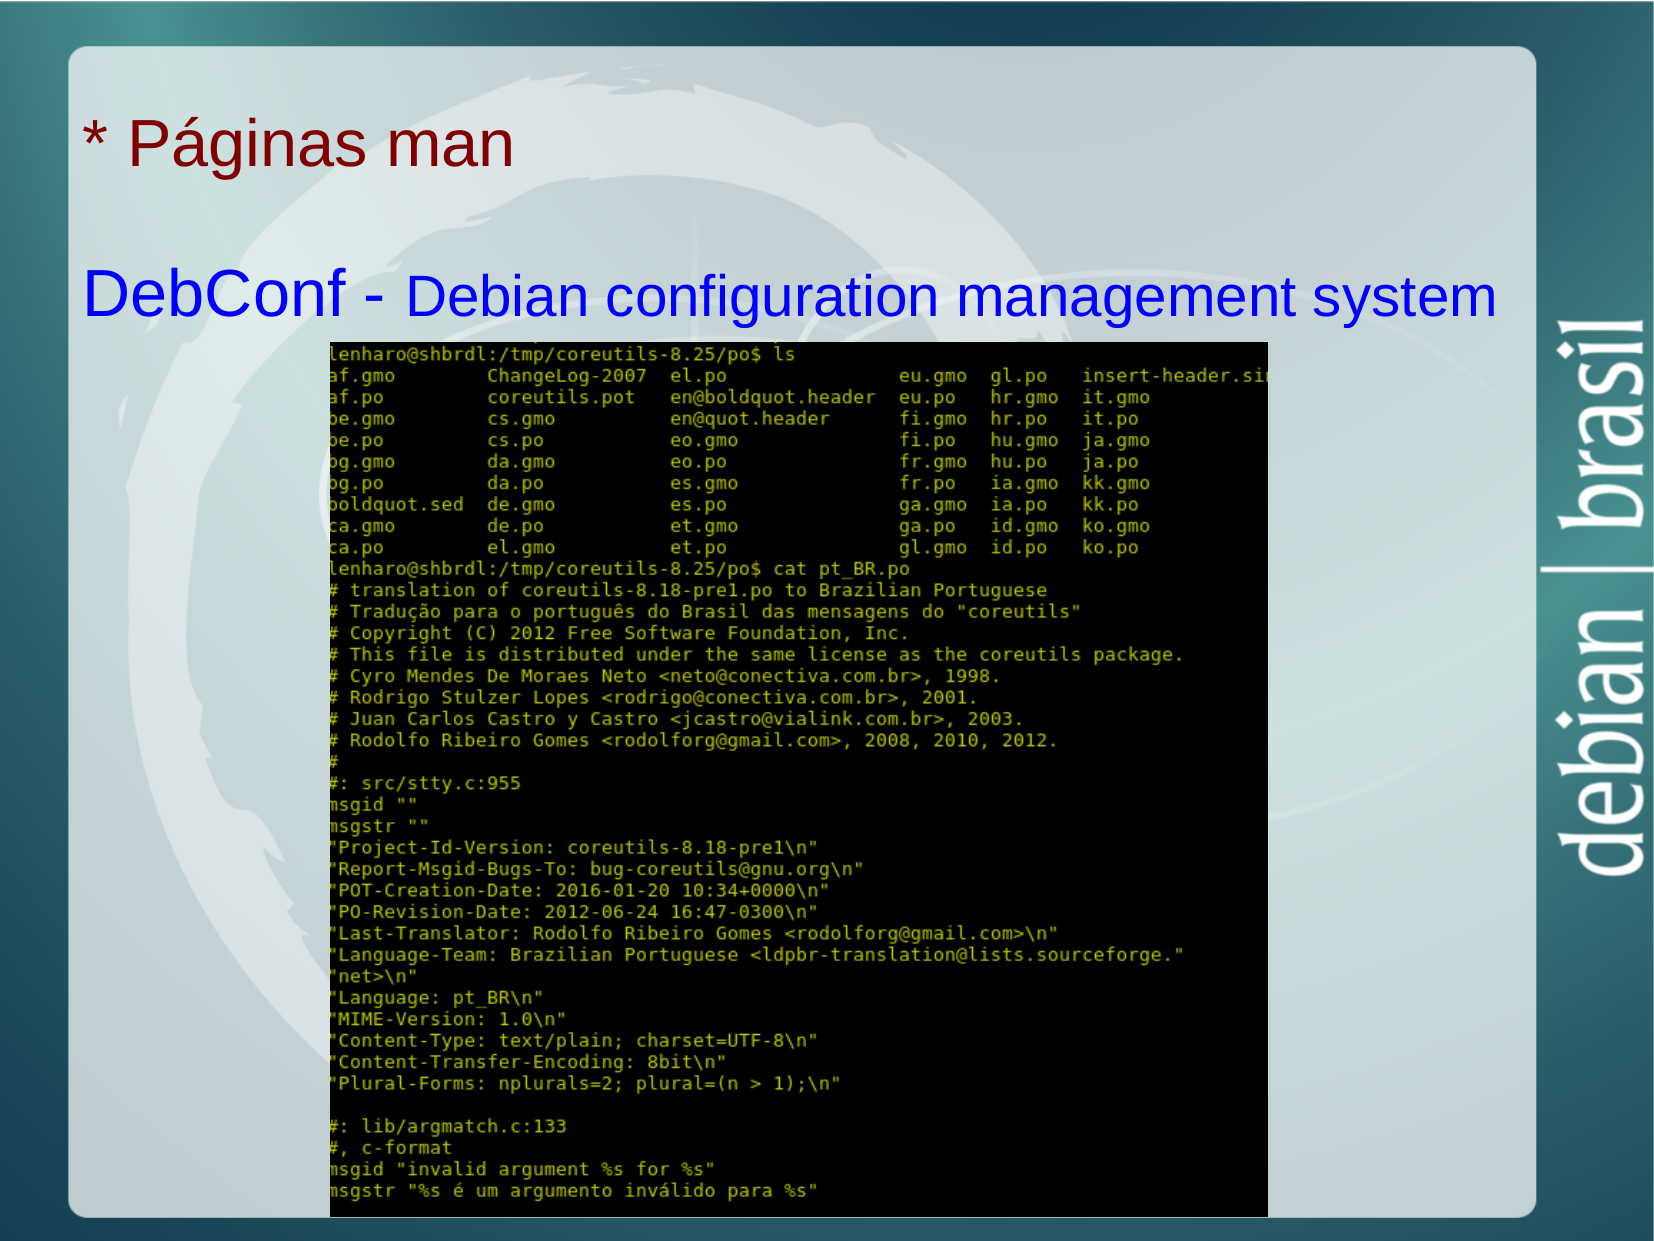

# * Páginas man DebConf - Debian configuration management system